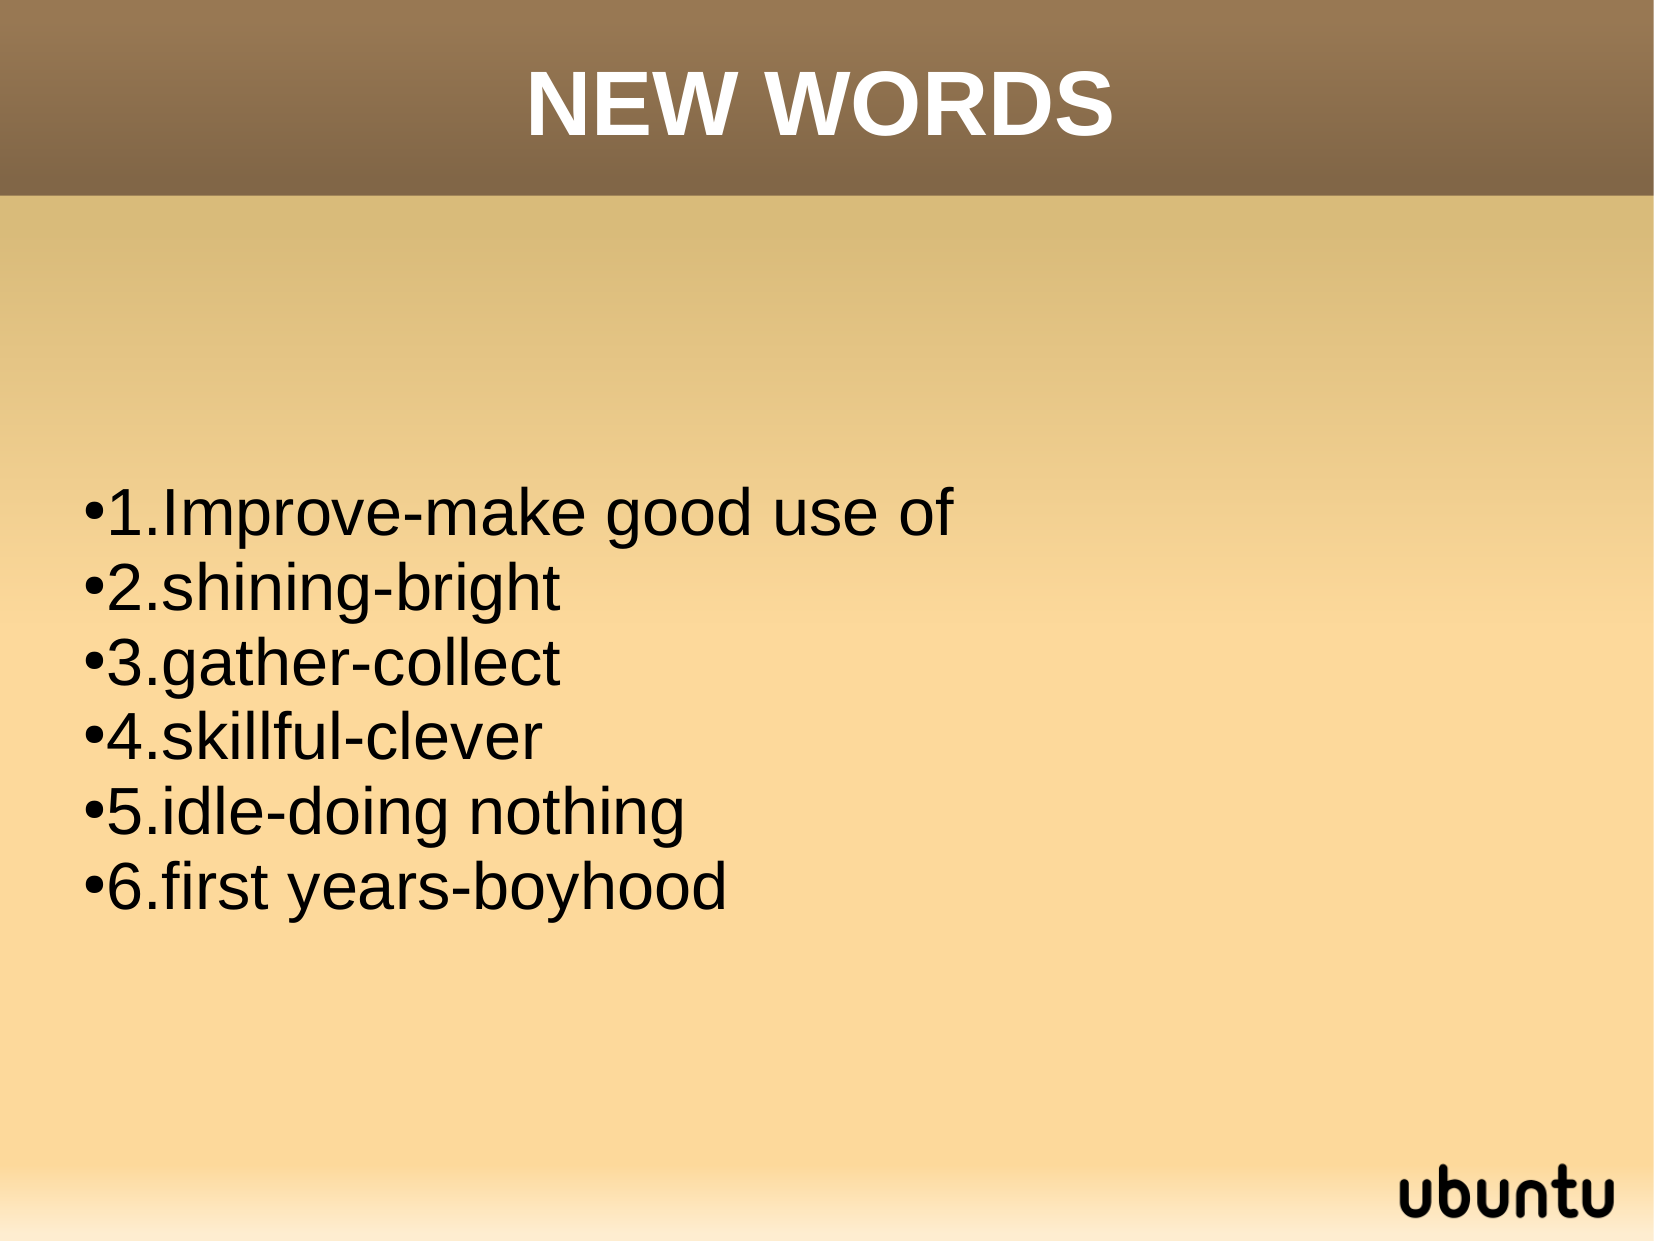

# NEW WORDS
1.Improve-make good use of
2.shining-bright
3.gather-collect
4.skillful-clever
5.idle-doing nothing
6.first years-boyhood